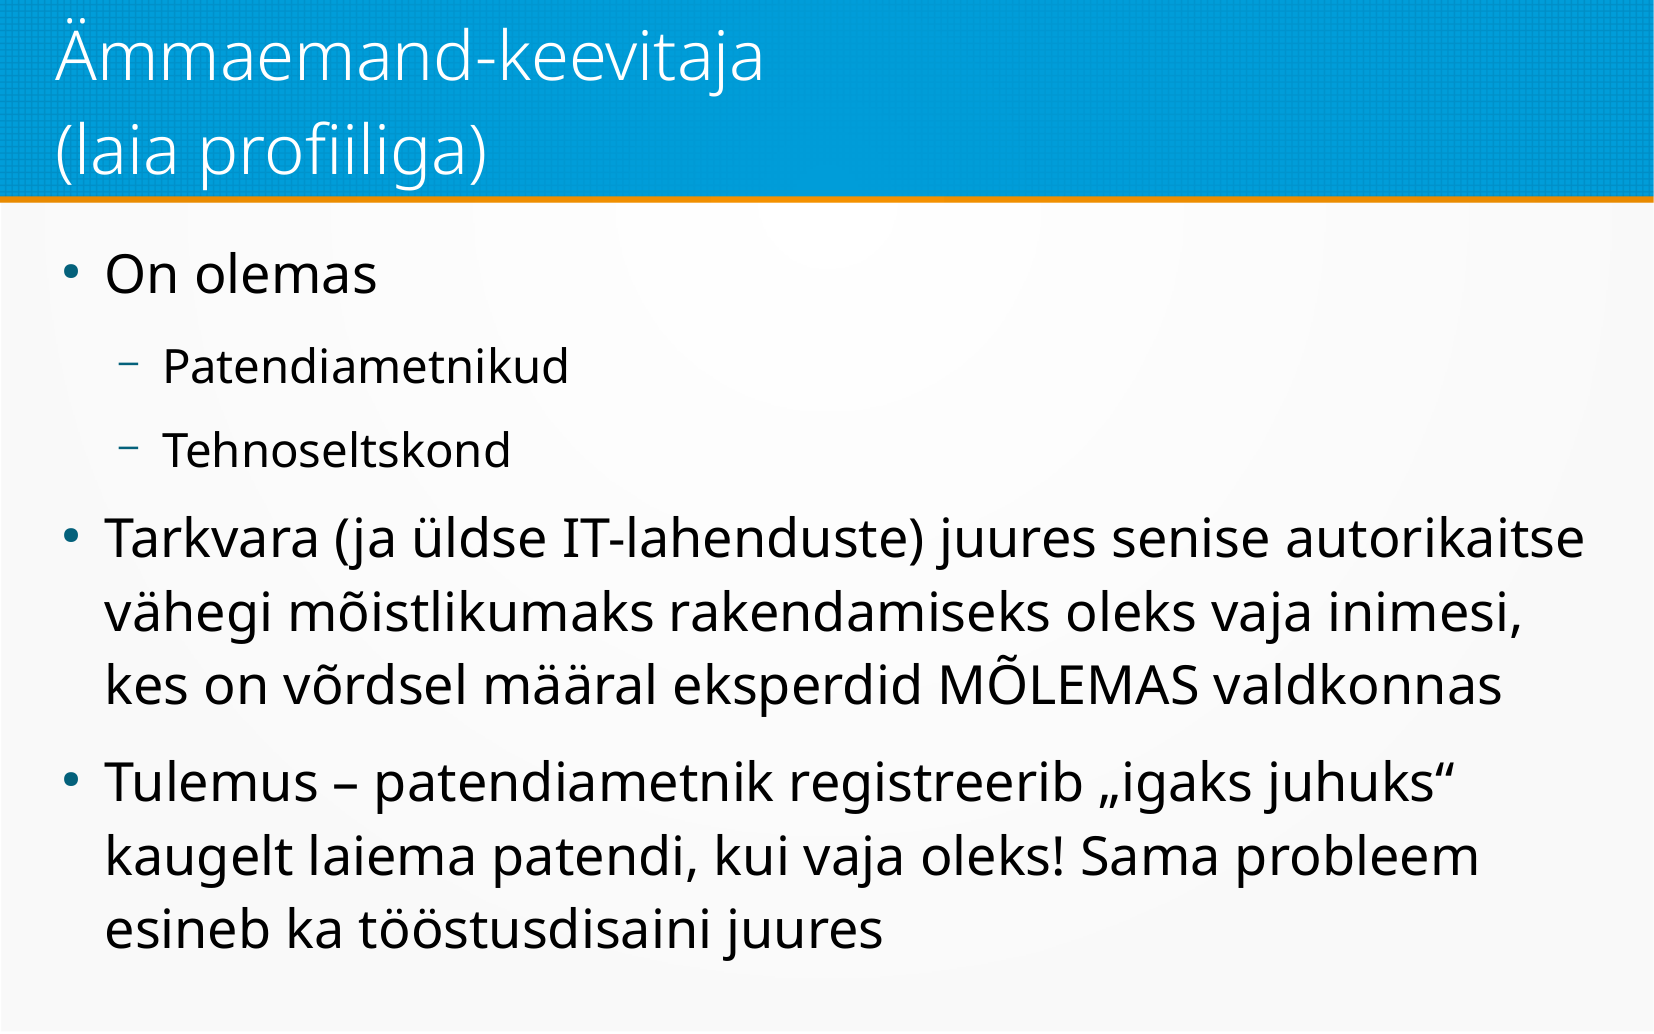

# Ämmaemand-keevitaja (laia profiiliga)
On olemas
Patendiametnikud
Tehnoseltskond
Tarkvara (ja üldse IT-lahenduste) juures senise autorikaitse vähegi mõistlikumaks rakendamiseks oleks vaja inimesi, kes on võrdsel määral eksperdid MÕLEMAS valdkonnas
Tulemus – patendiametnik registreerib „igaks juhuks“ kaugelt laiema patendi, kui vaja oleks! Sama probleem esineb ka tööstusdisaini juures